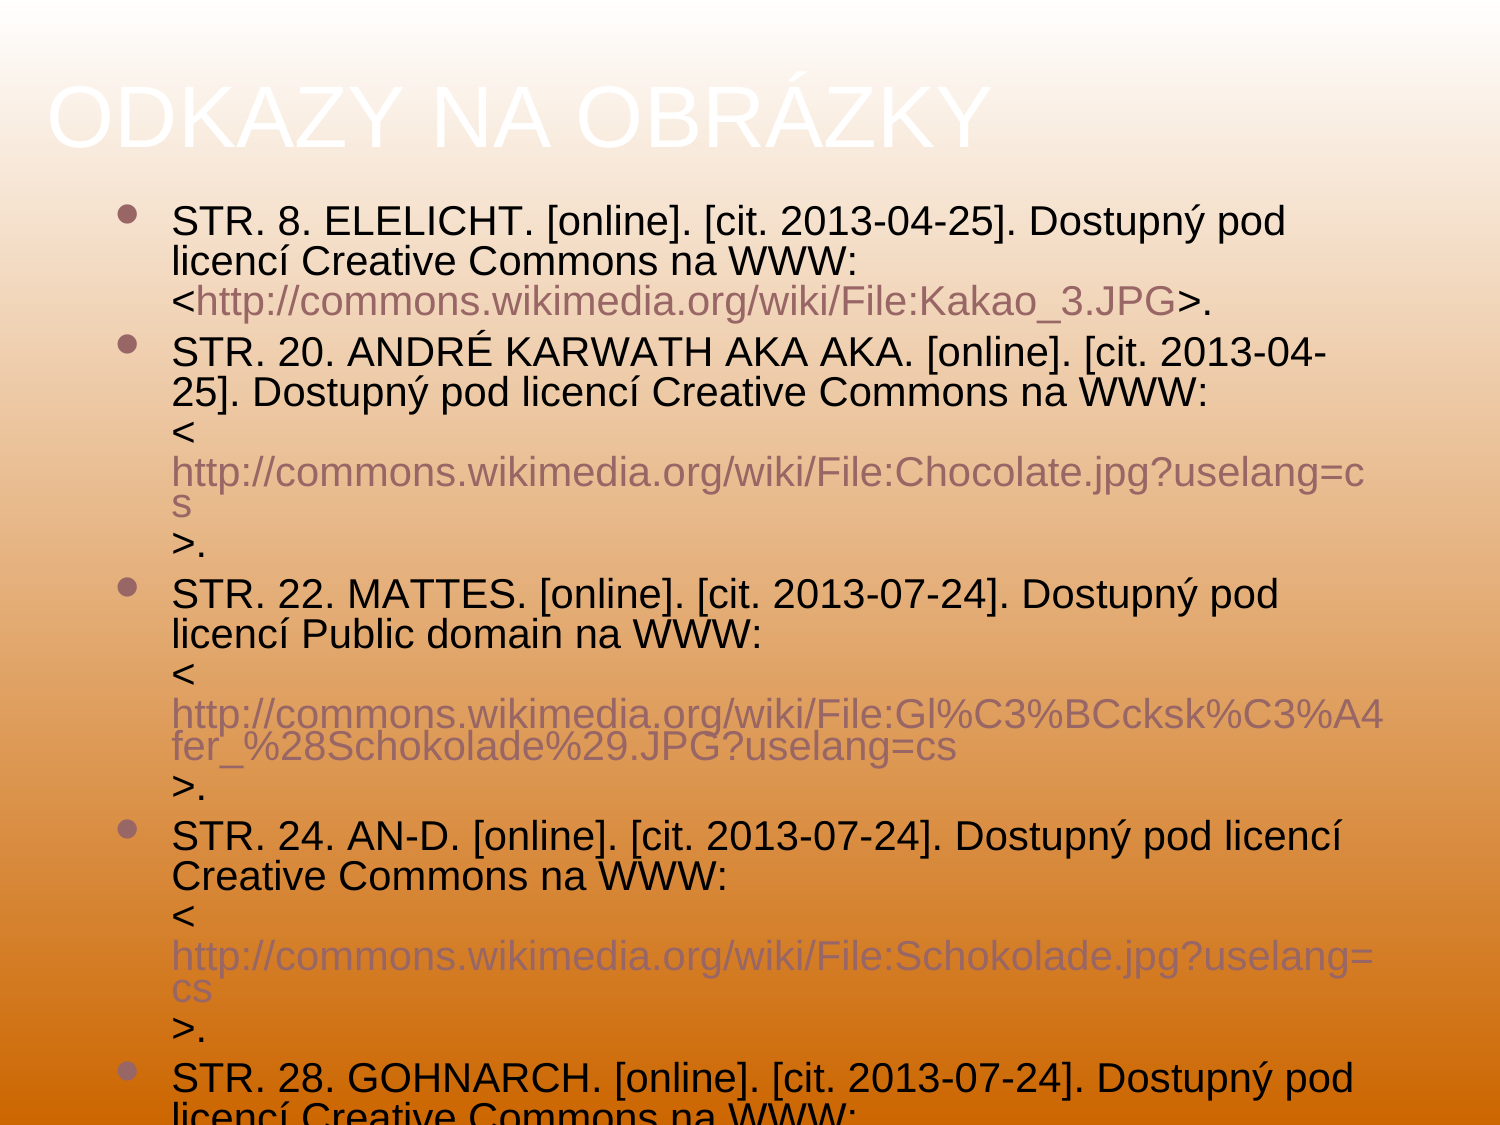

# ODKAZY NA OBRÁZKY
STR. 8. ELELICHT. [online]. [cit. 2013-04-25]. Dostupný pod licencí Creative Commons na WWW:
<http://commons.wikimedia.org/wiki/File:Kakao_3.JPG>.
STR. 20. ANDRÉ KARWATH AKA AKA. [online]. [cit. 2013-04-25]. Dostupný pod licencí Creative Commons na WWW:
<http://commons.wikimedia.org/wiki/File:Chocolate.jpg?uselang=cs>.
STR. 22. MATTES. [online]. [cit. 2013-07-24]. Dostupný pod licencí Public domain na WWW:
<http://commons.wikimedia.org/wiki/File:Gl%C3%BCcksk%C3%A4fer_%28Schokolade%29.JPG?uselang=cs>.
STR. 24. AN-D. [online]. [cit. 2013-07-24]. Dostupný pod licencí Creative Commons na WWW:
<http://commons.wikimedia.org/wiki/File:Schokolade.jpg?uselang=cs>.
STR. 28. GOHNARCH. [online]. [cit. 2013-07-24]. Dostupný pod licencí Creative Commons na WWW:
<http://commons.wikimedia.org/wiki/File:WeisseLuftschokolade.jpg?uselang=cs>.